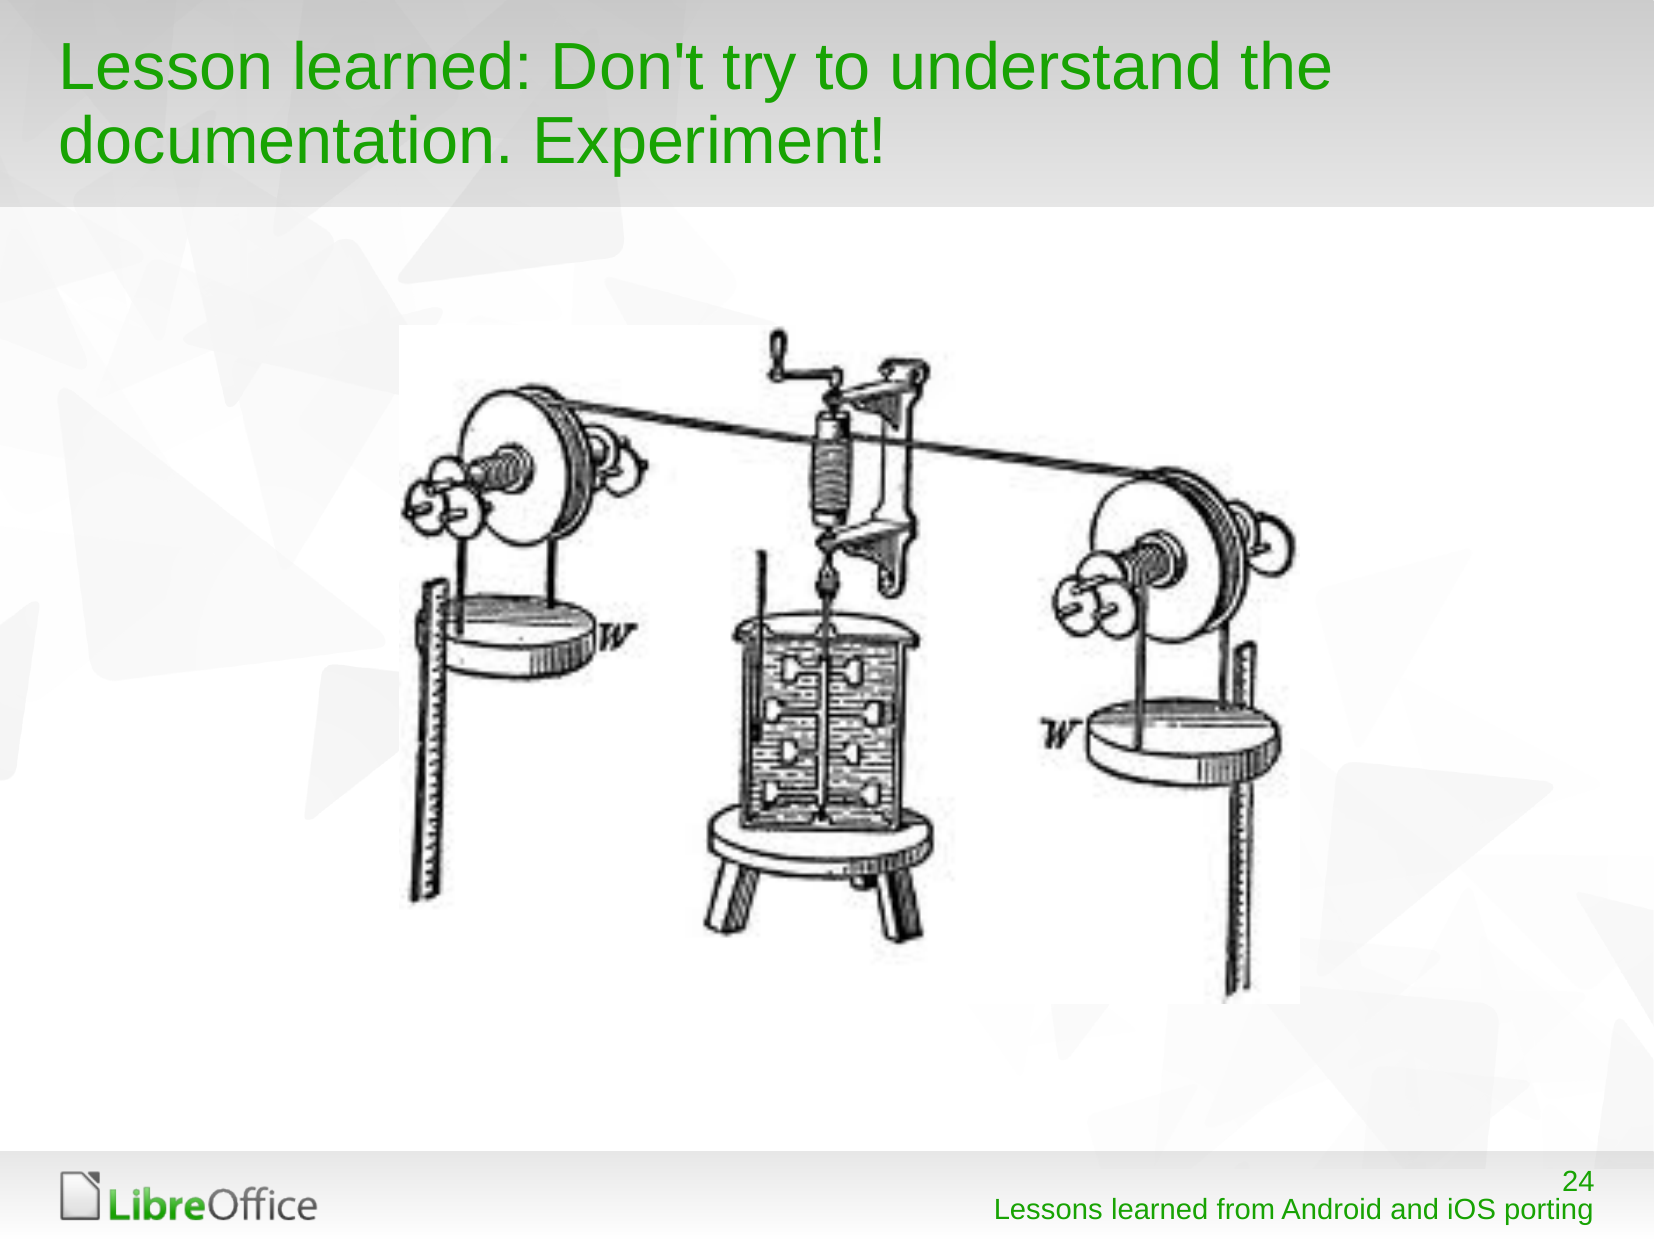

# Lesson learned: Don't try to understand the documentation. Experiment!
24
Lessons learned from Android and iOS porting